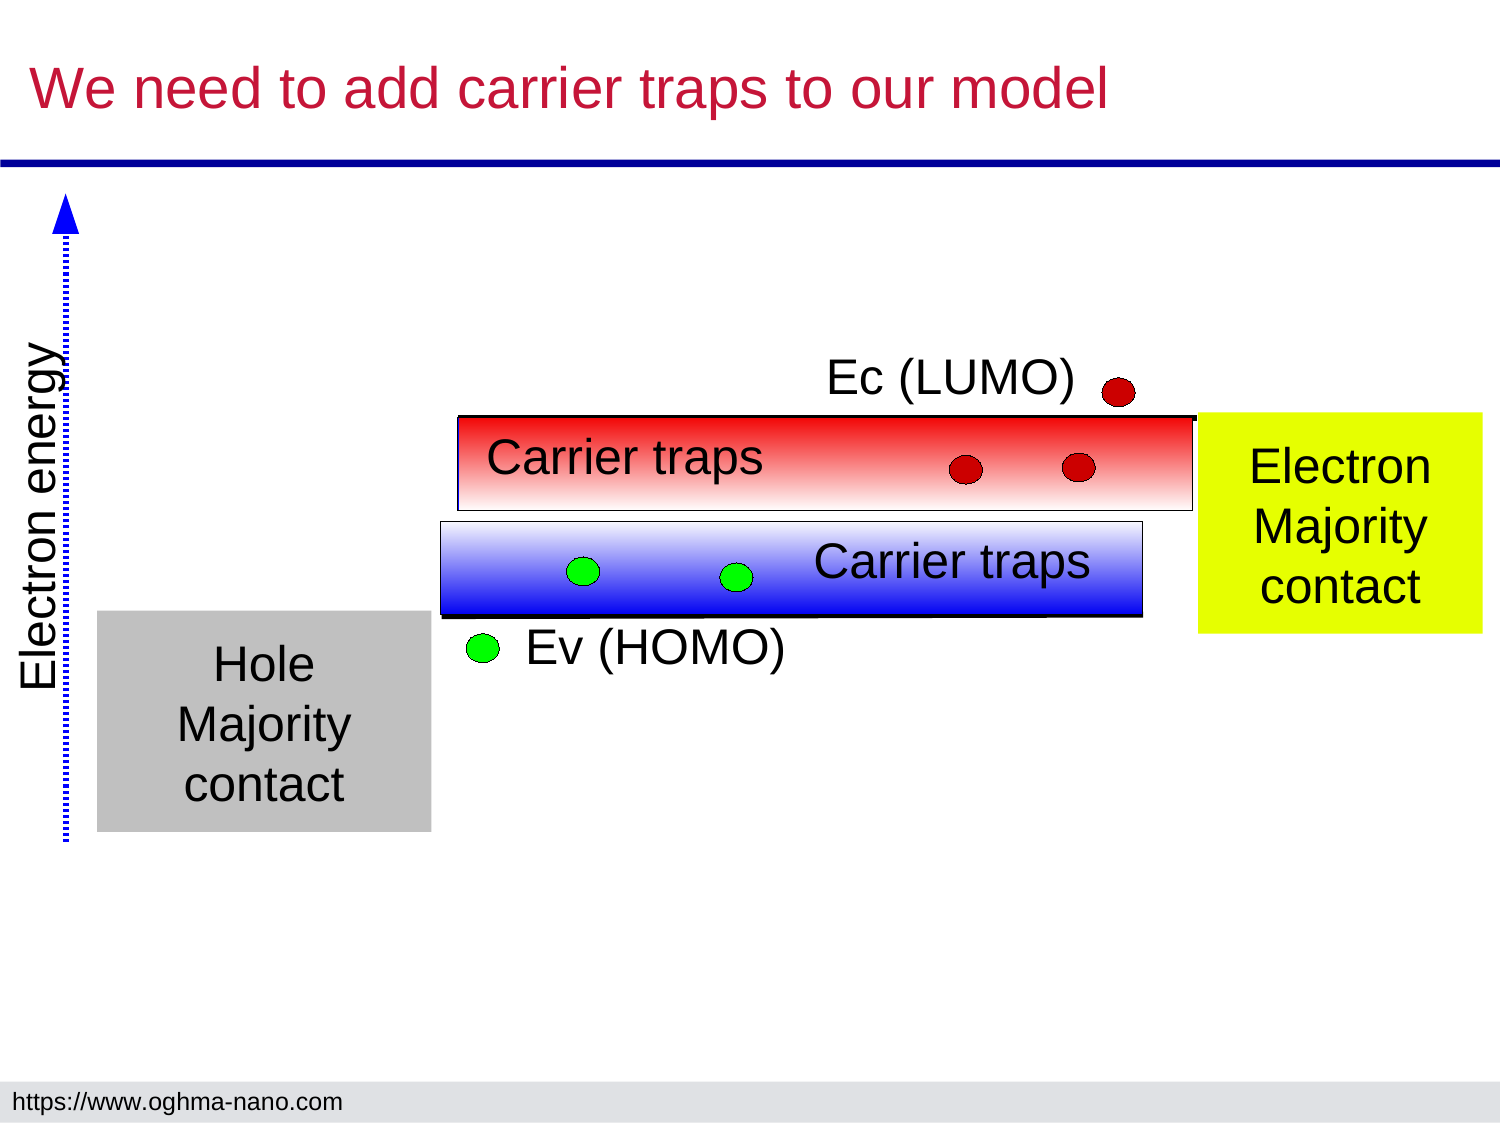

# We need to add carrier traps to our model
Electron energy
Ec (LUMO)
Electron
Majority
contact
Carrier traps
Carrier traps
Ev (HOMO)
Hole
Majority
contact